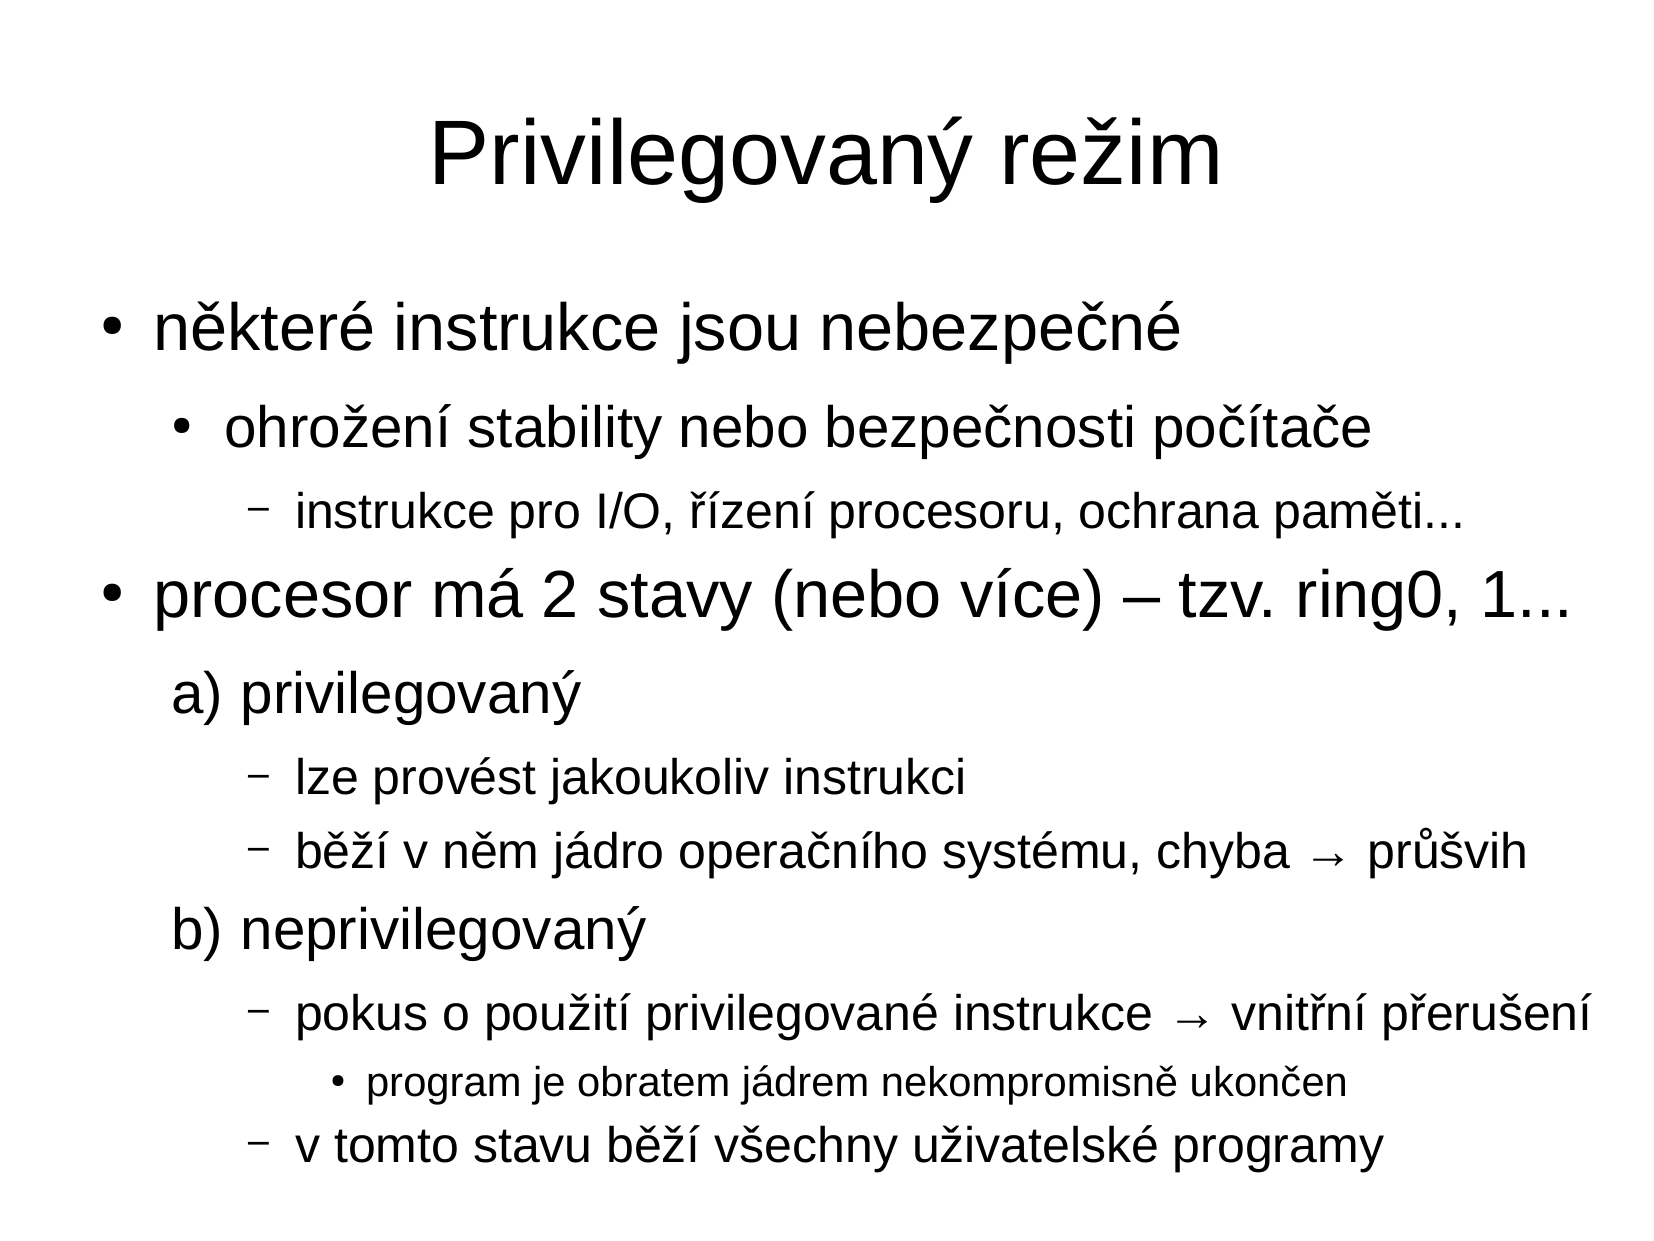

# Privilegovaný režim
některé instrukce jsou nebezpečné
ohrožení stability nebo bezpečnosti počítače
instrukce pro I/O, řízení procesoru, ochrana paměti...
procesor má 2 stavy (nebo více) – tzv. ring0, 1...
 privilegovaný
lze provést jakoukoliv instrukci
běží v něm jádro operačního systému, chyba → průšvih
 neprivilegovaný
pokus o použití privilegované instrukce → vnitřní přerušení
program je obratem jádrem nekompromisně ukončen
v tomto stavu běží všechny uživatelské programy